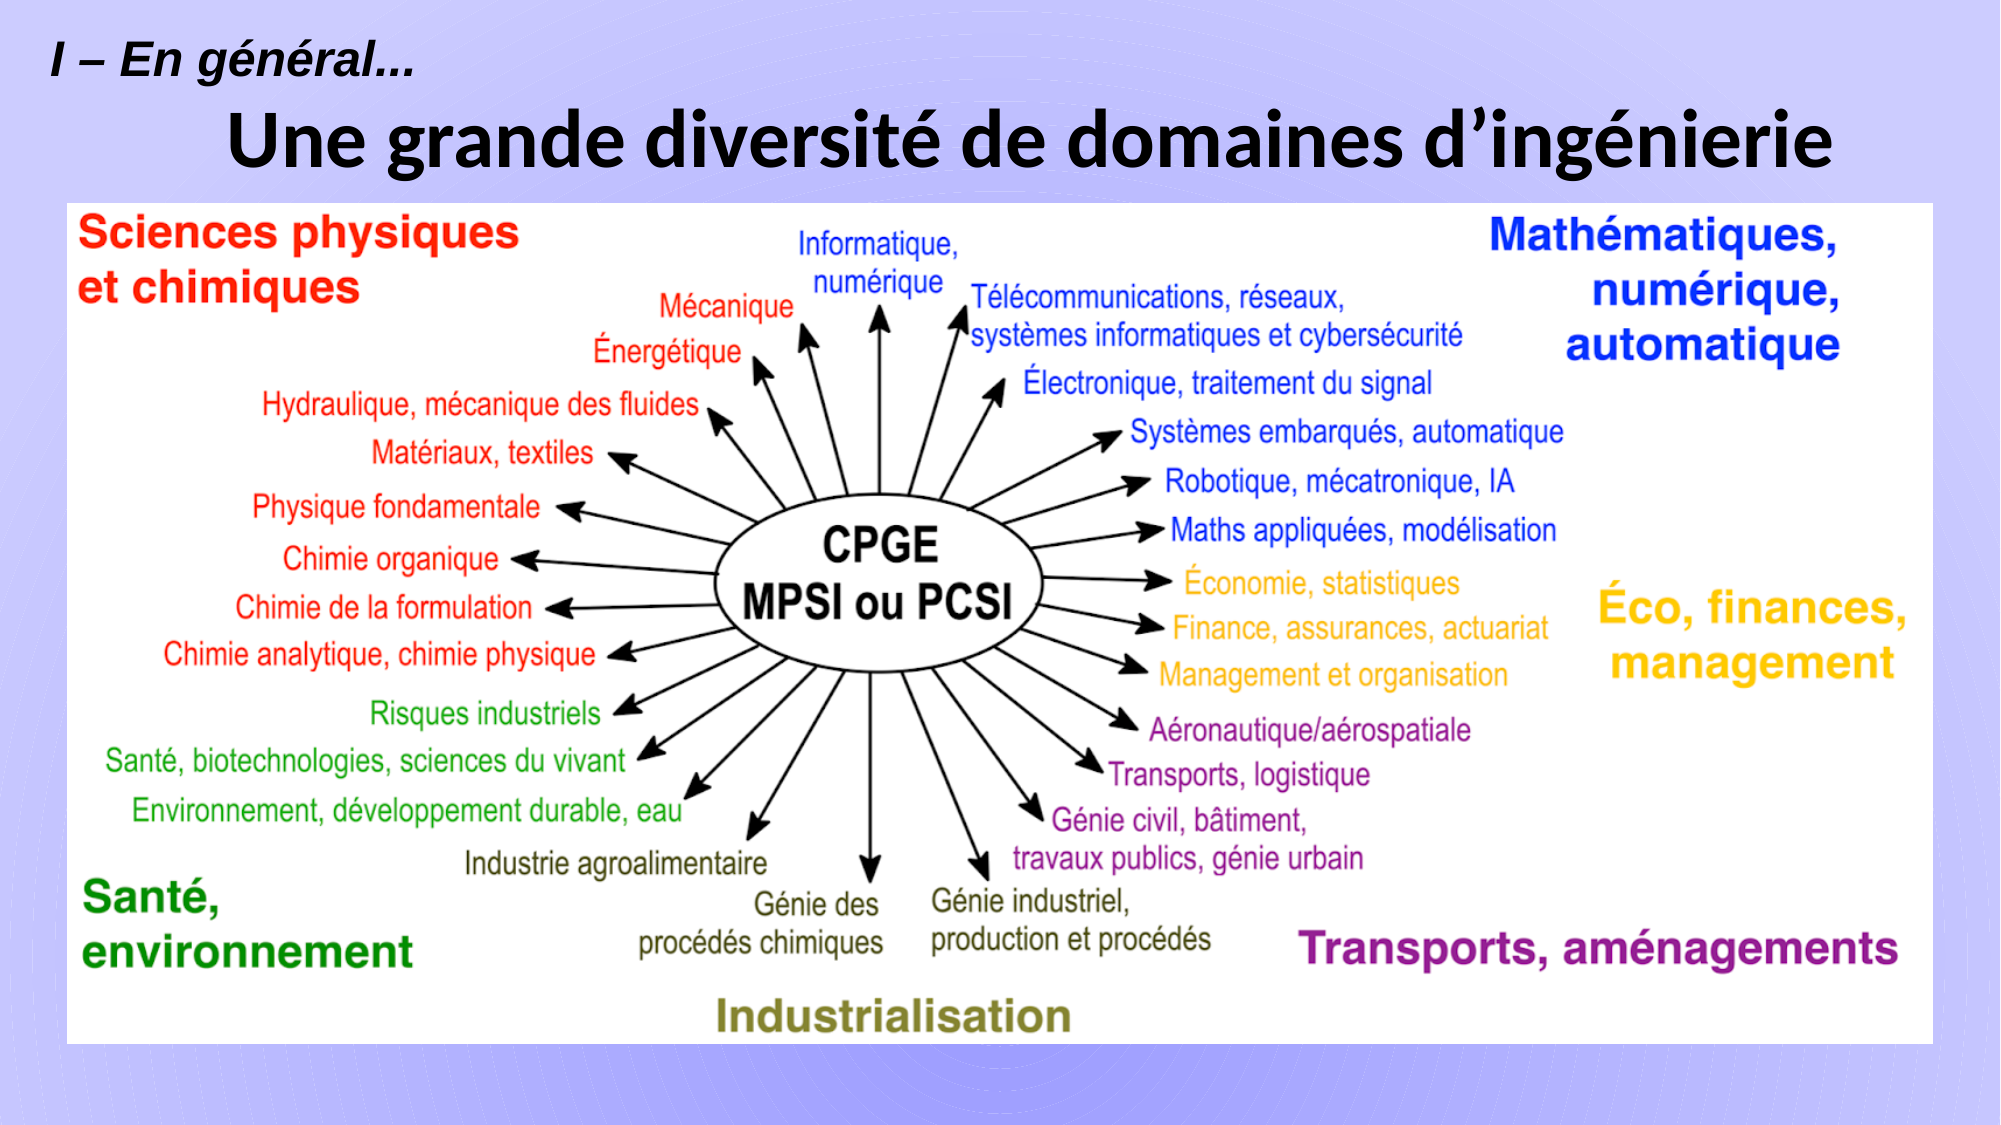

I – En général...
Une grande diversité de domaines d’ingénierie